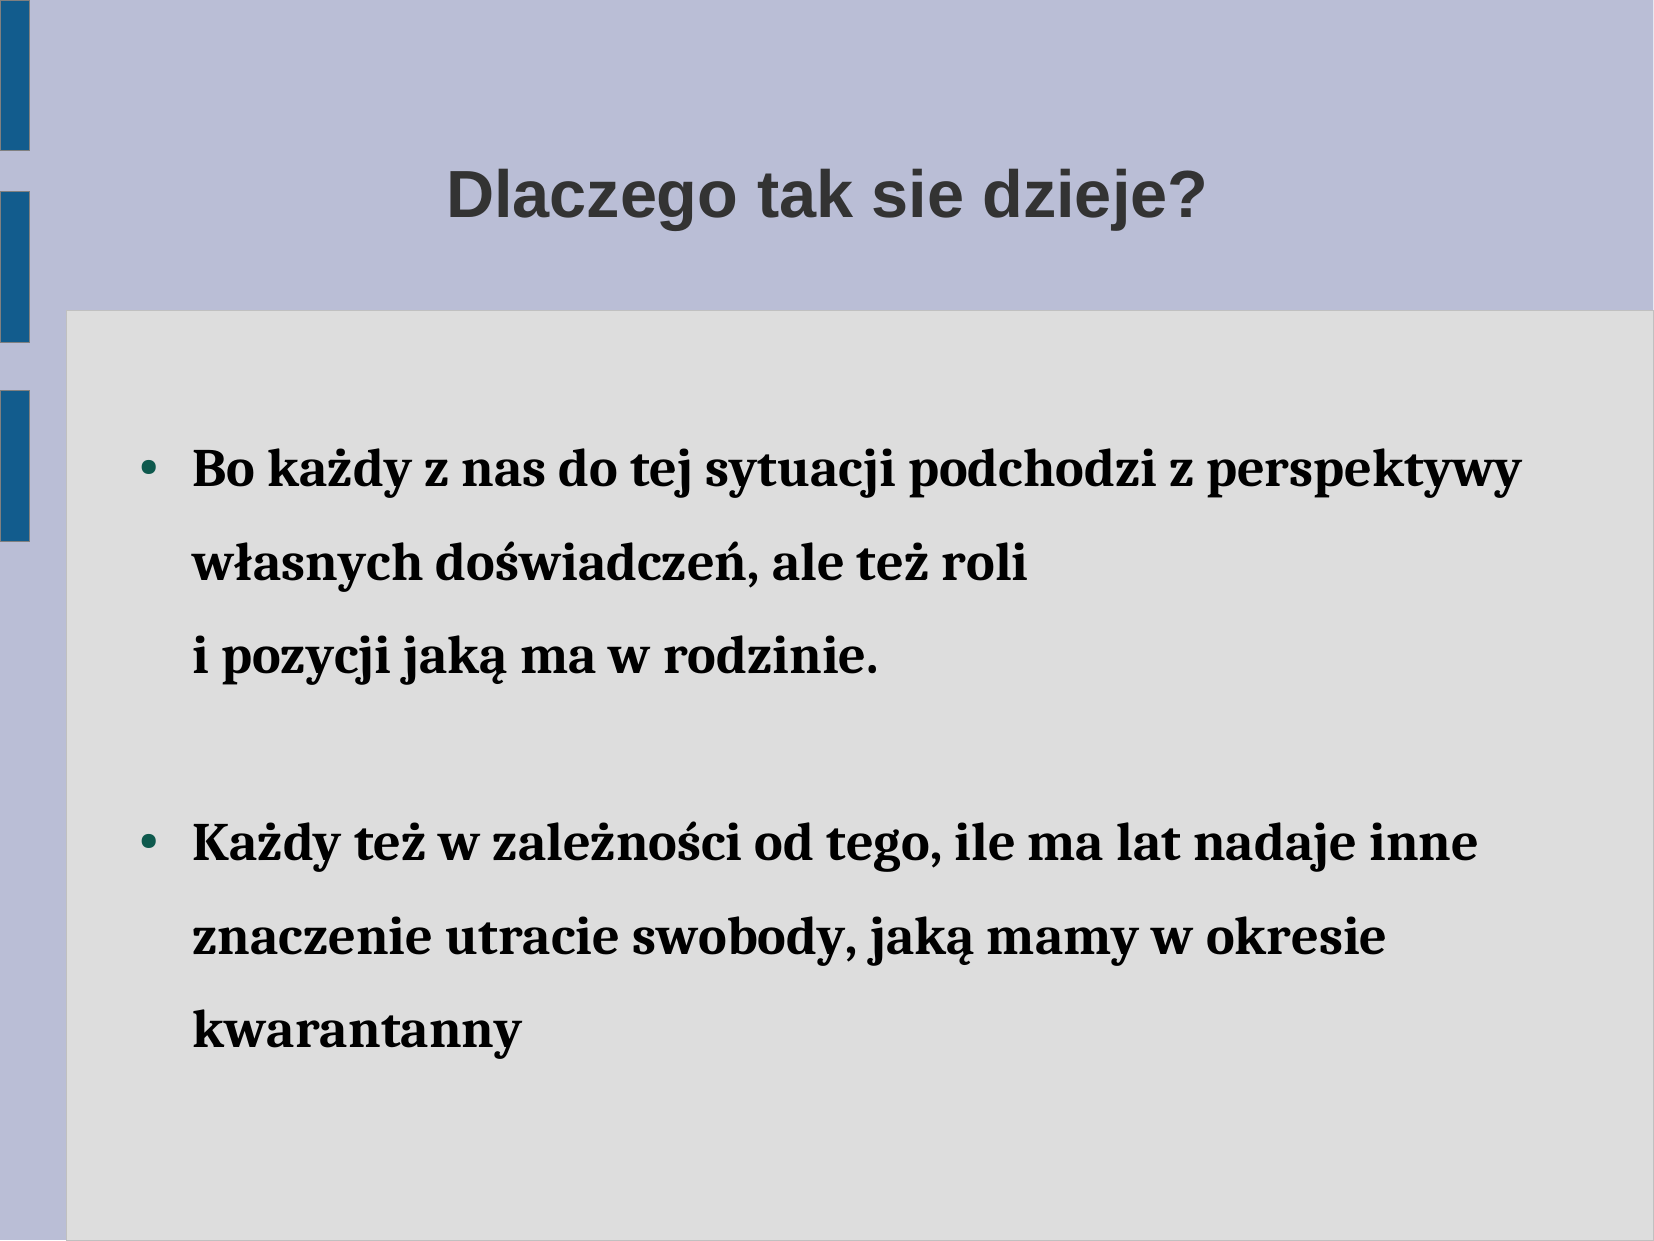

# Dlaczego tak sie dzieje?
Bo każdy z nas do tej sytuacji podchodzi z perspektywy własnych doświadczeń, ale też roli
i pozycji jaką ma w rodzinie.
Każdy też w zależności od tego, ile ma lat nadaje inne znaczenie utracie swobody, jaką mamy w okresie kwarantanny